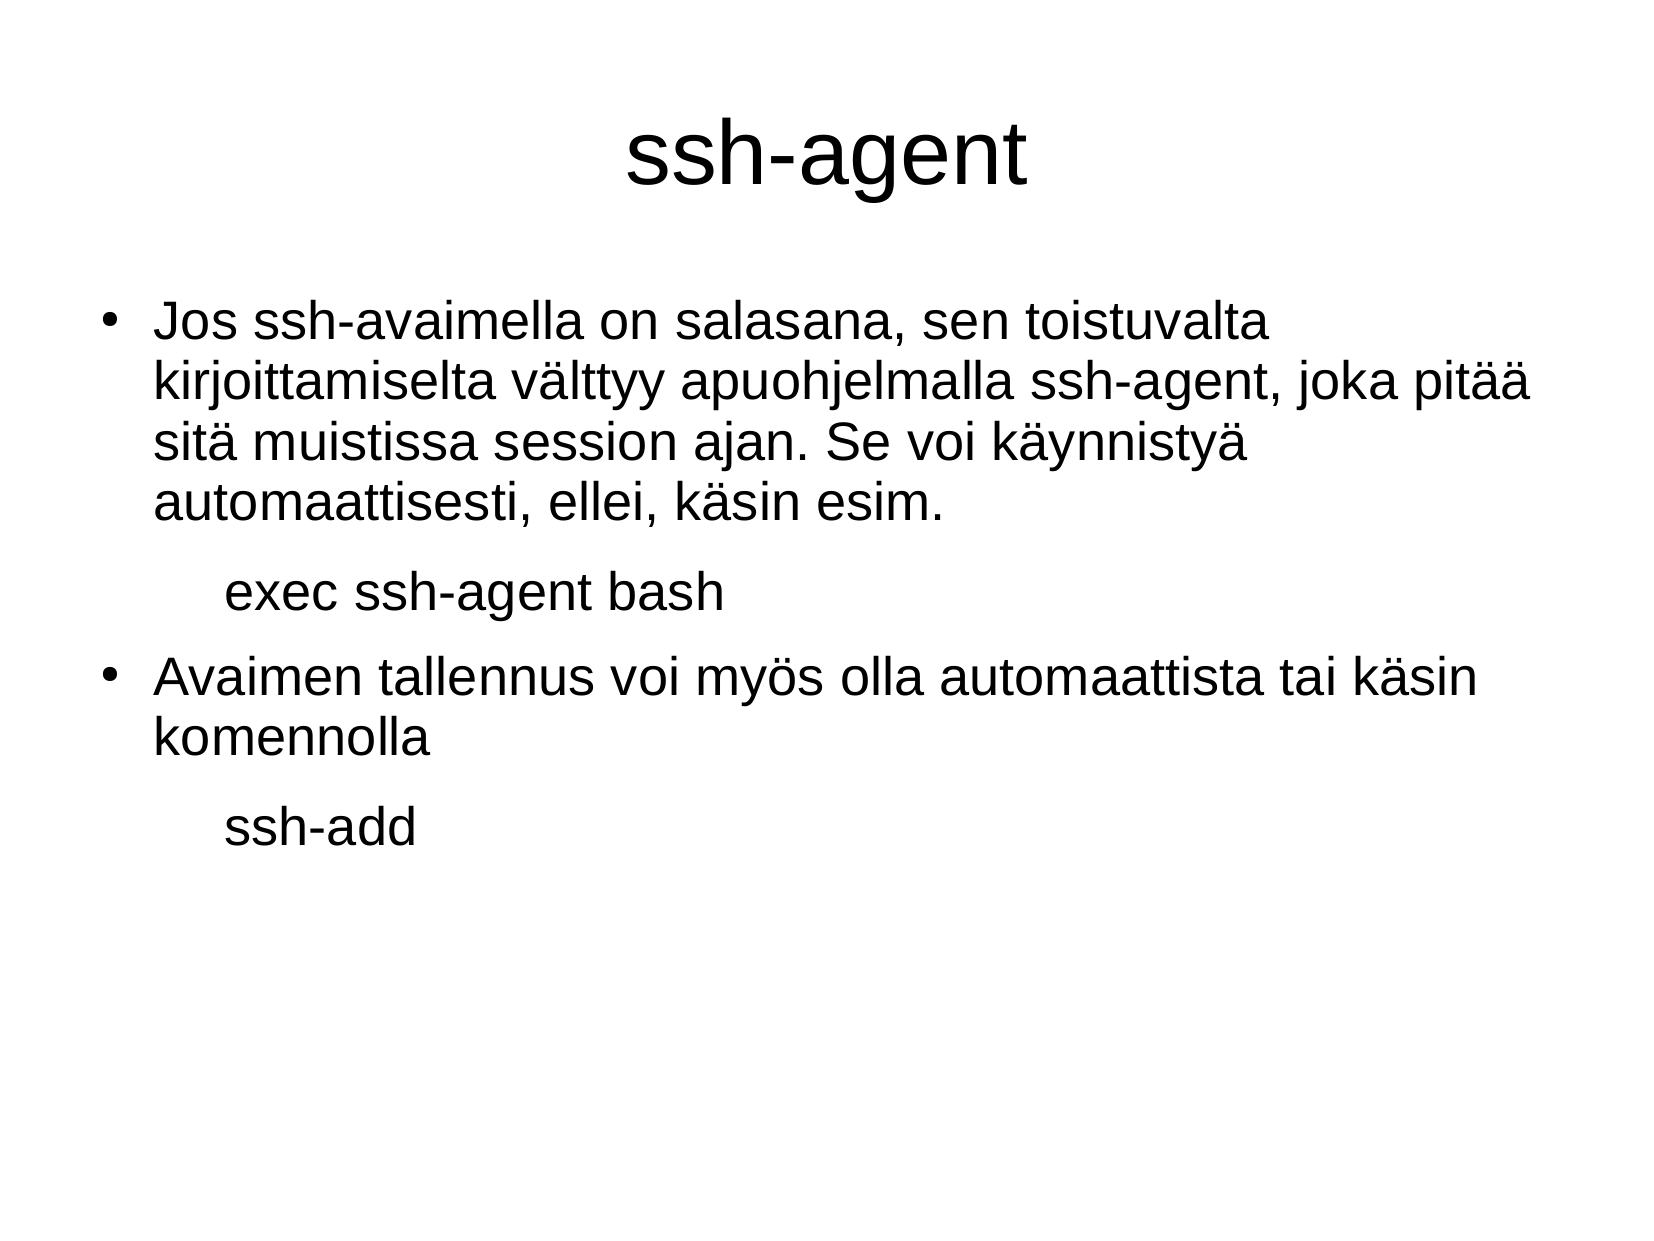

# ssh-agent
Jos ssh-avaimella on salasana, sen toistuvalta kirjoittamiselta välttyy apuohjelmalla ssh-agent, joka pitää sitä muistissa session ajan. Se voi käynnistyä automaattisesti, ellei, käsin esim.
exec ssh-agent bash
Avaimen tallennus voi myös olla automaattista tai käsin komennolla
ssh-add